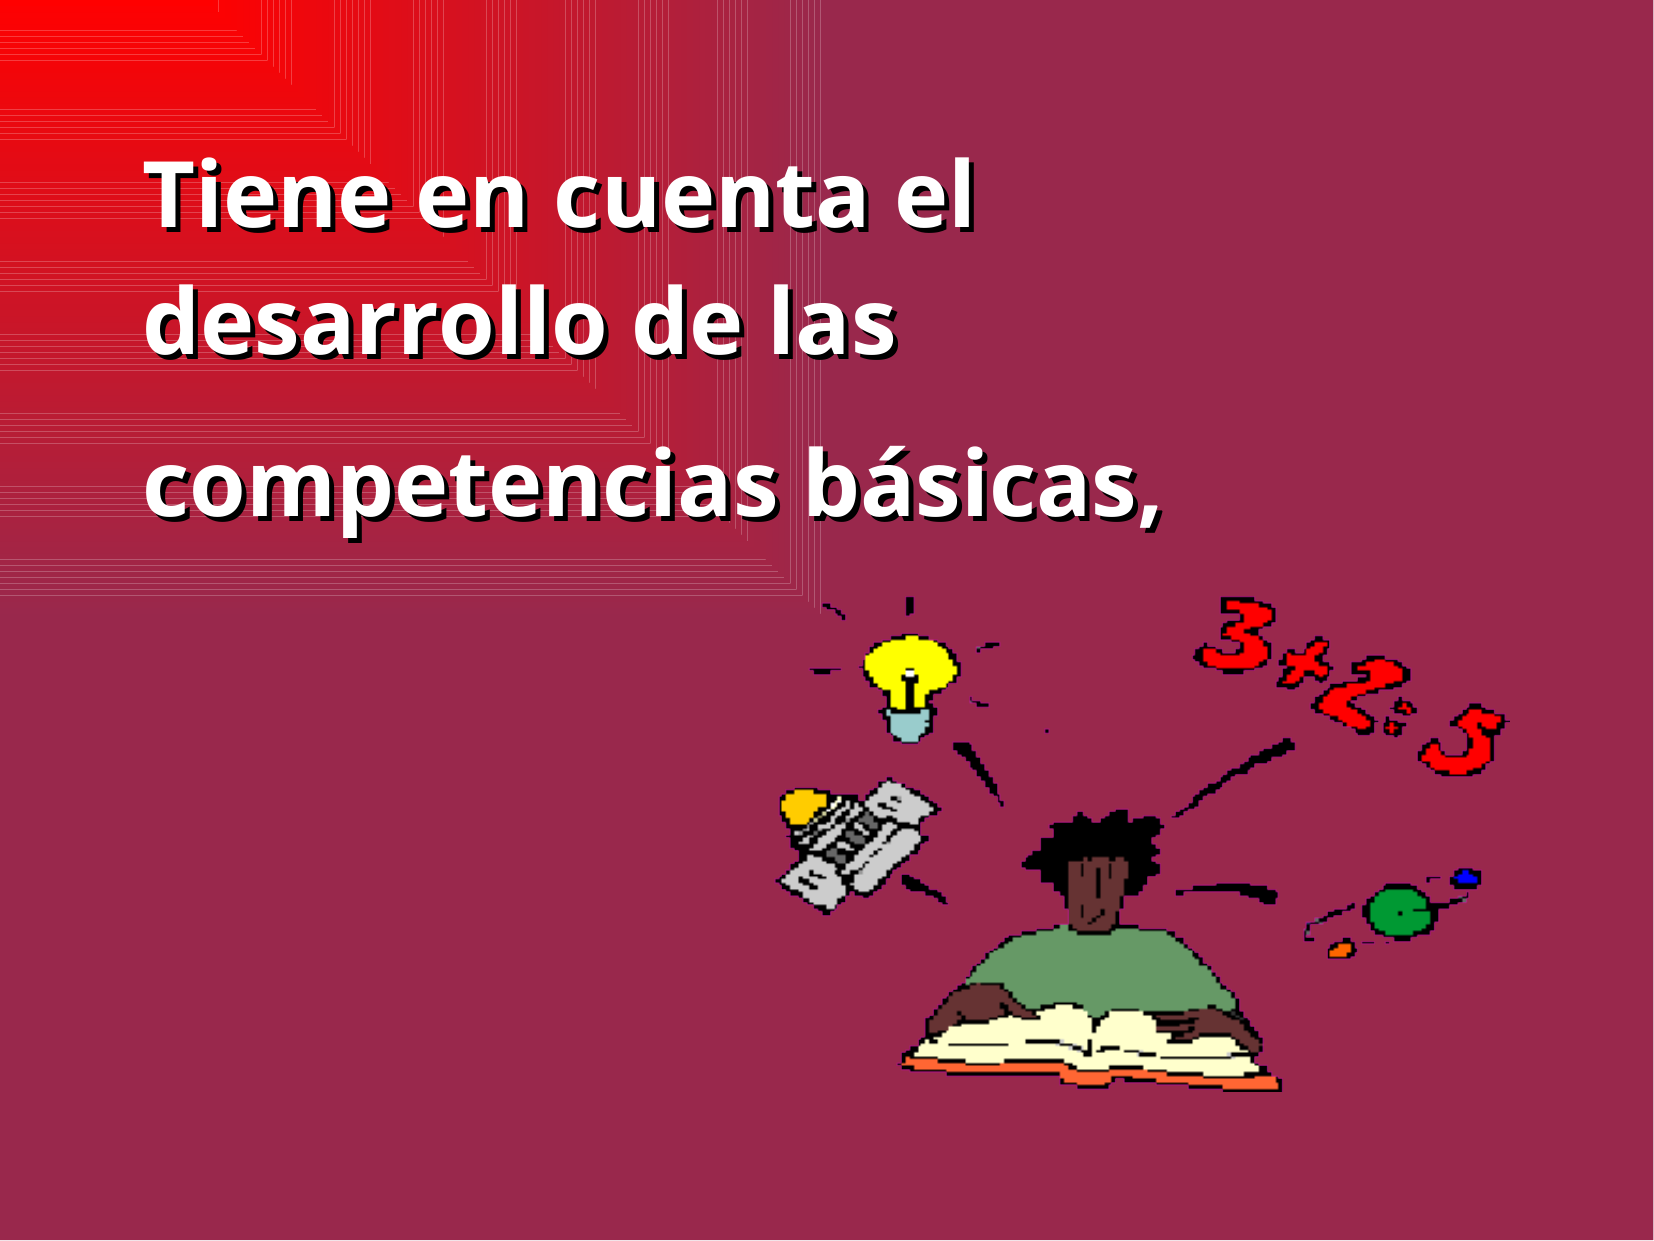

Tiene en cuenta el
desarrollo de las 
competencias básicas,